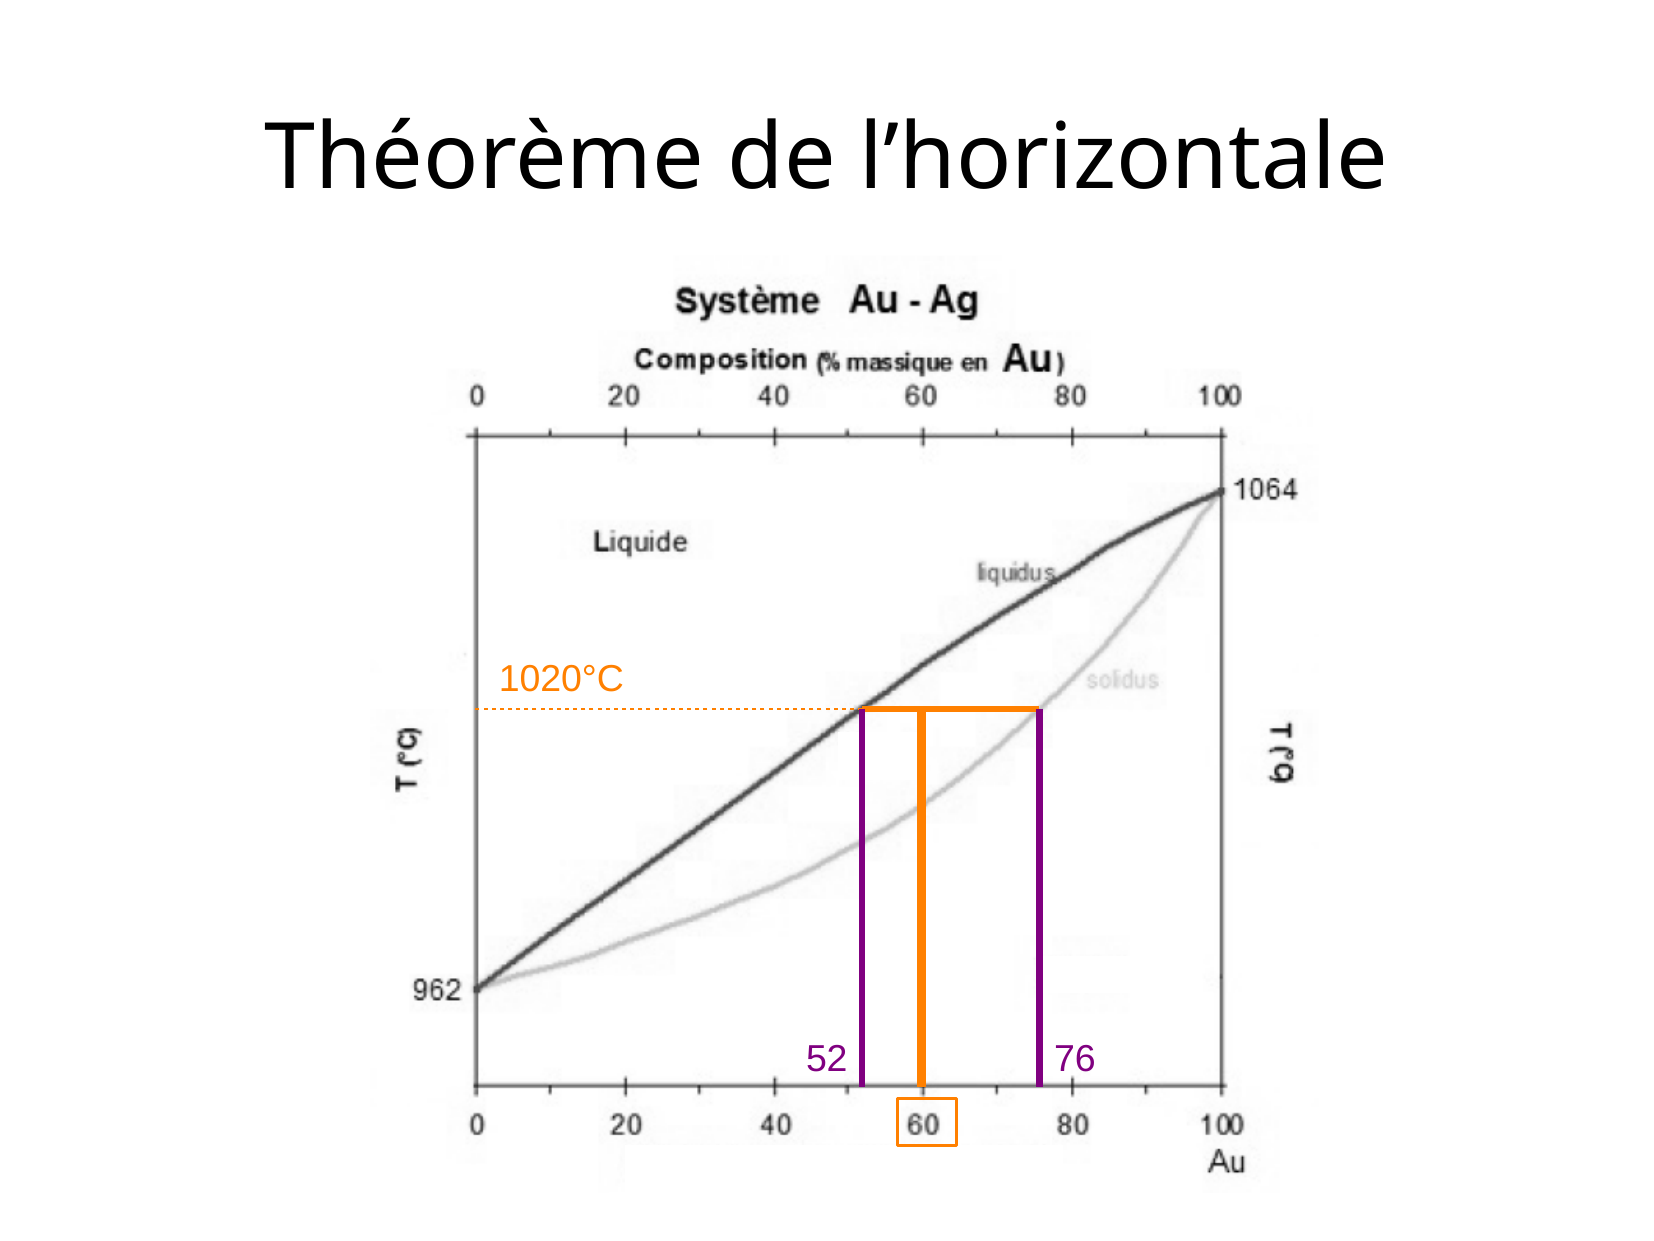

# Théorème de l’horizontale
1020°C
52
76